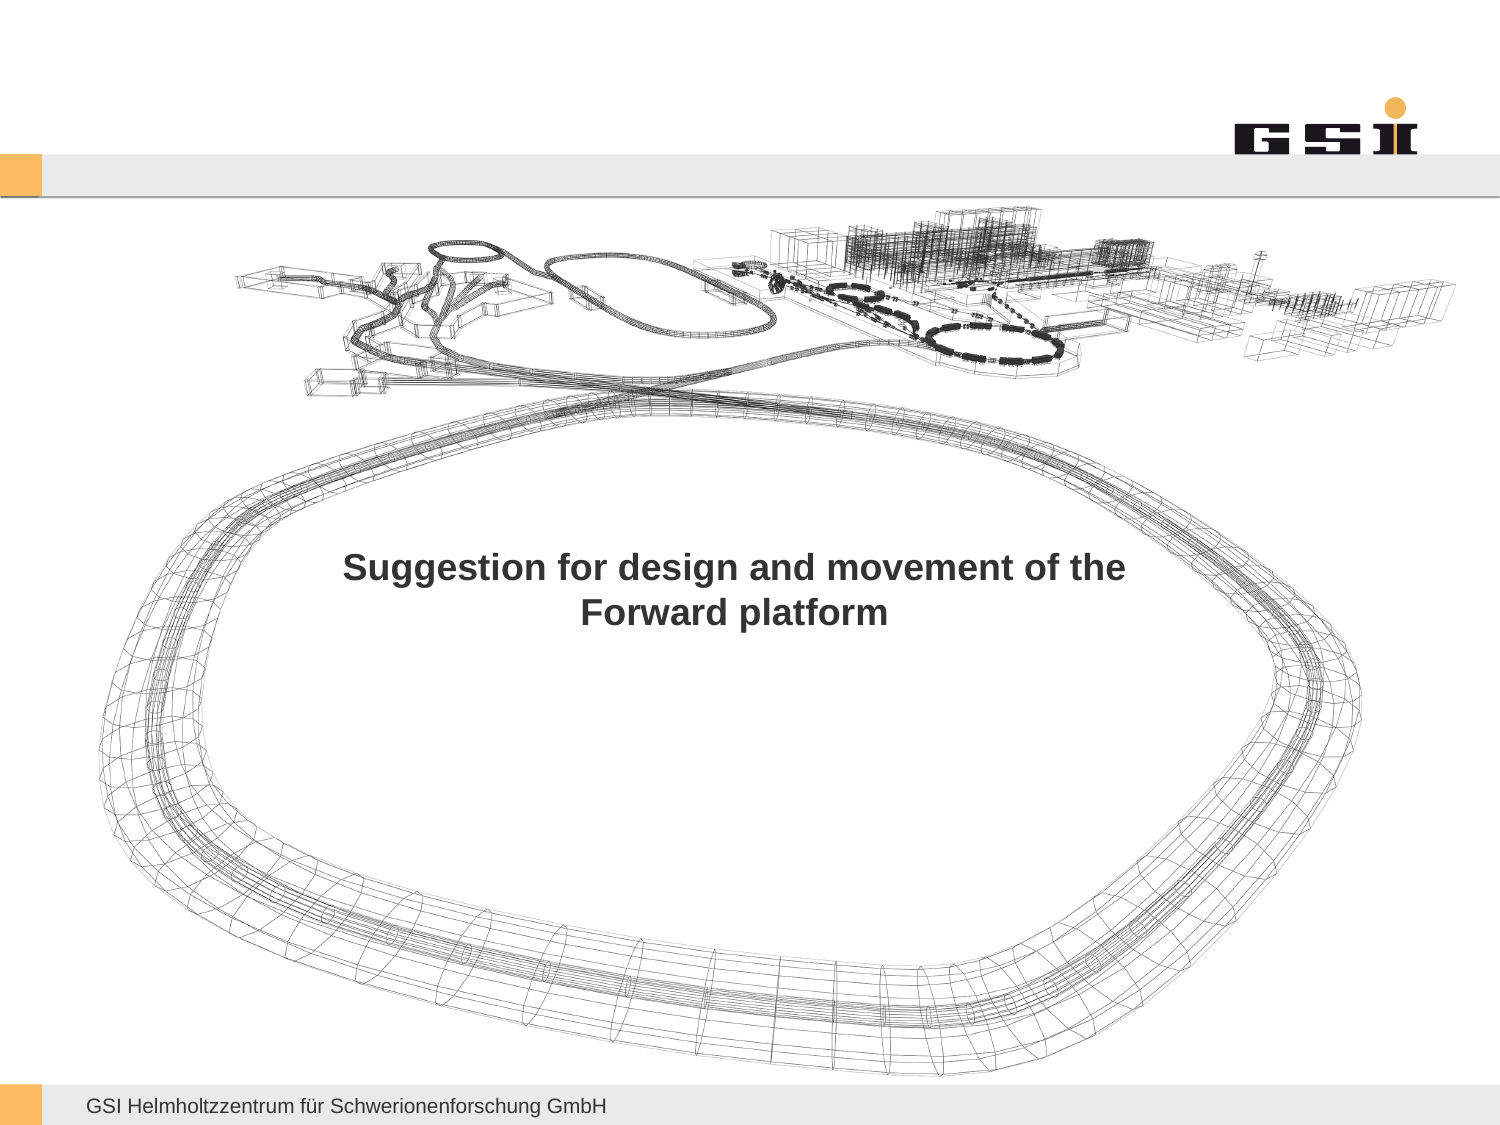

# Suggestion for design and movement of the Forward platform